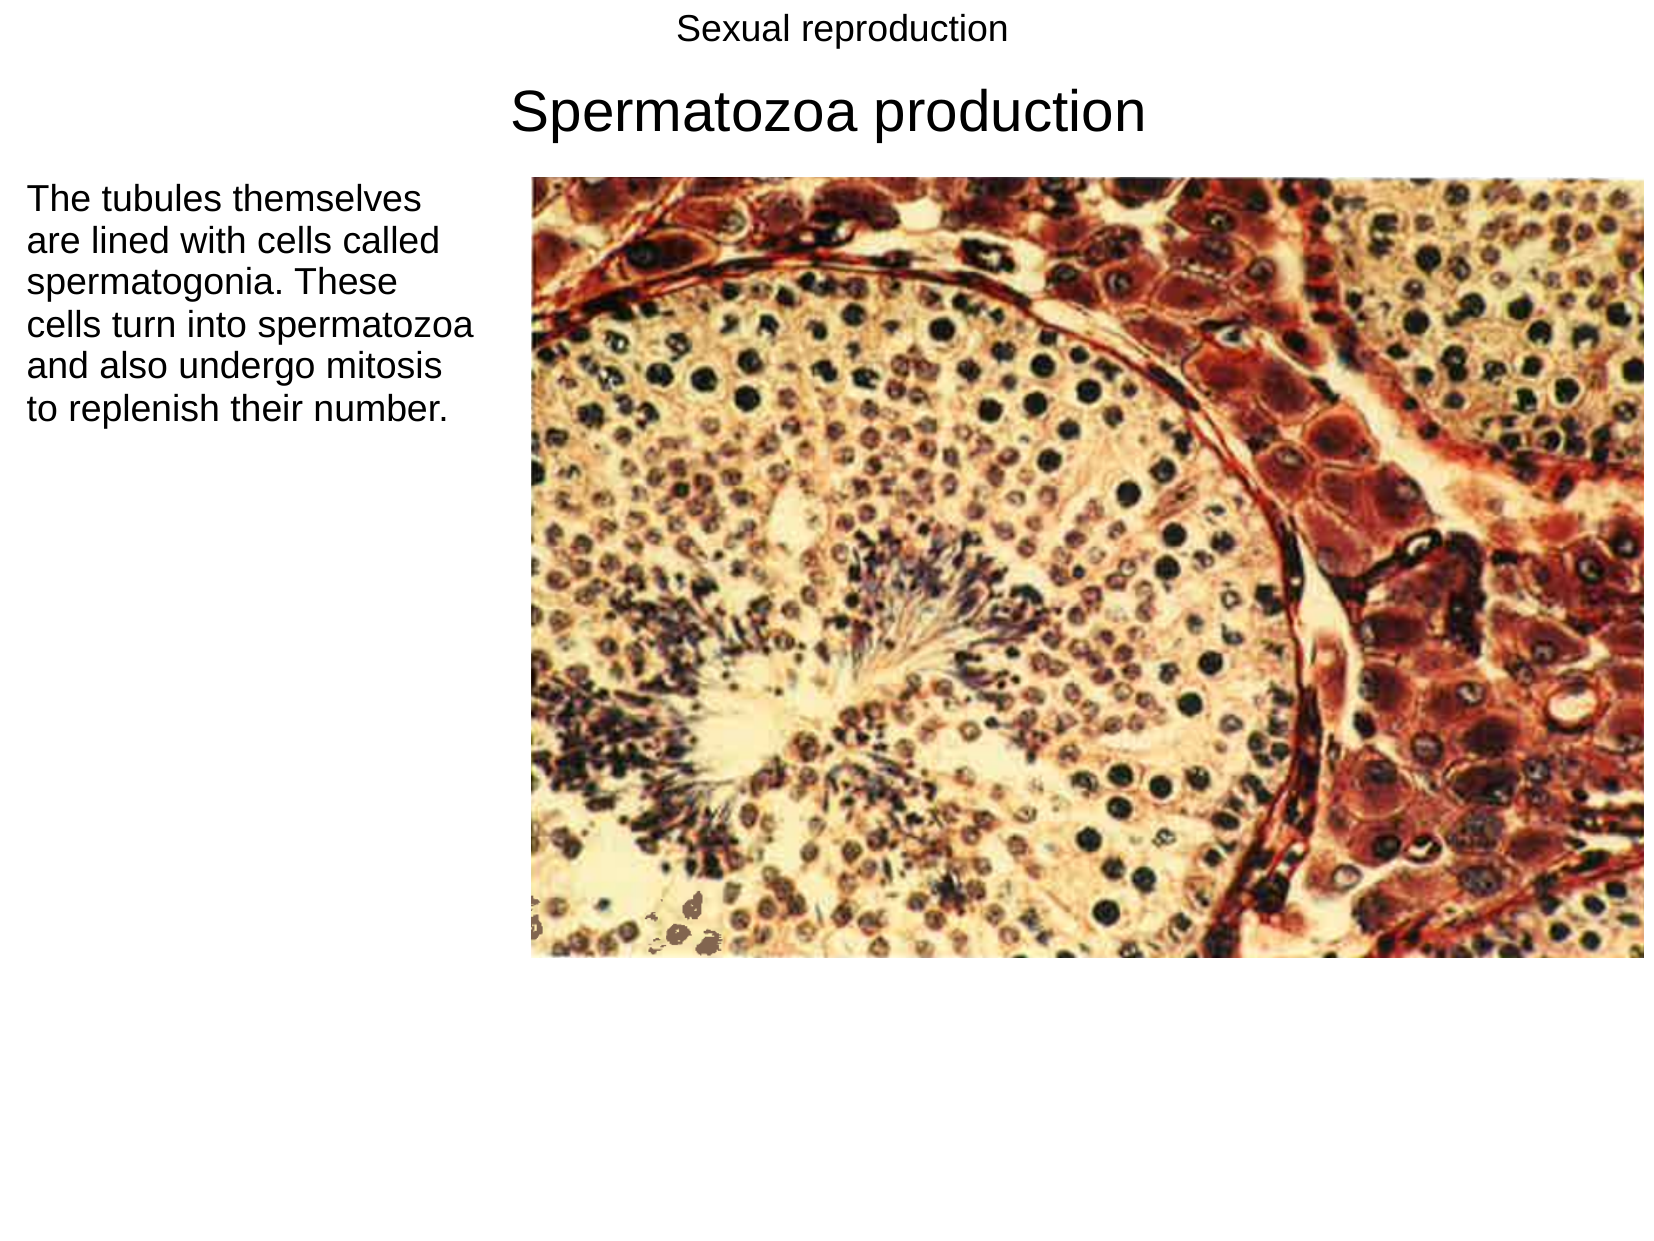

Sexual reproduction
Spermatozoa production
The tubules themselves are lined with cells called spermatogonia. These cells turn into spermatozoa and also undergo mitosis to replenish their number.